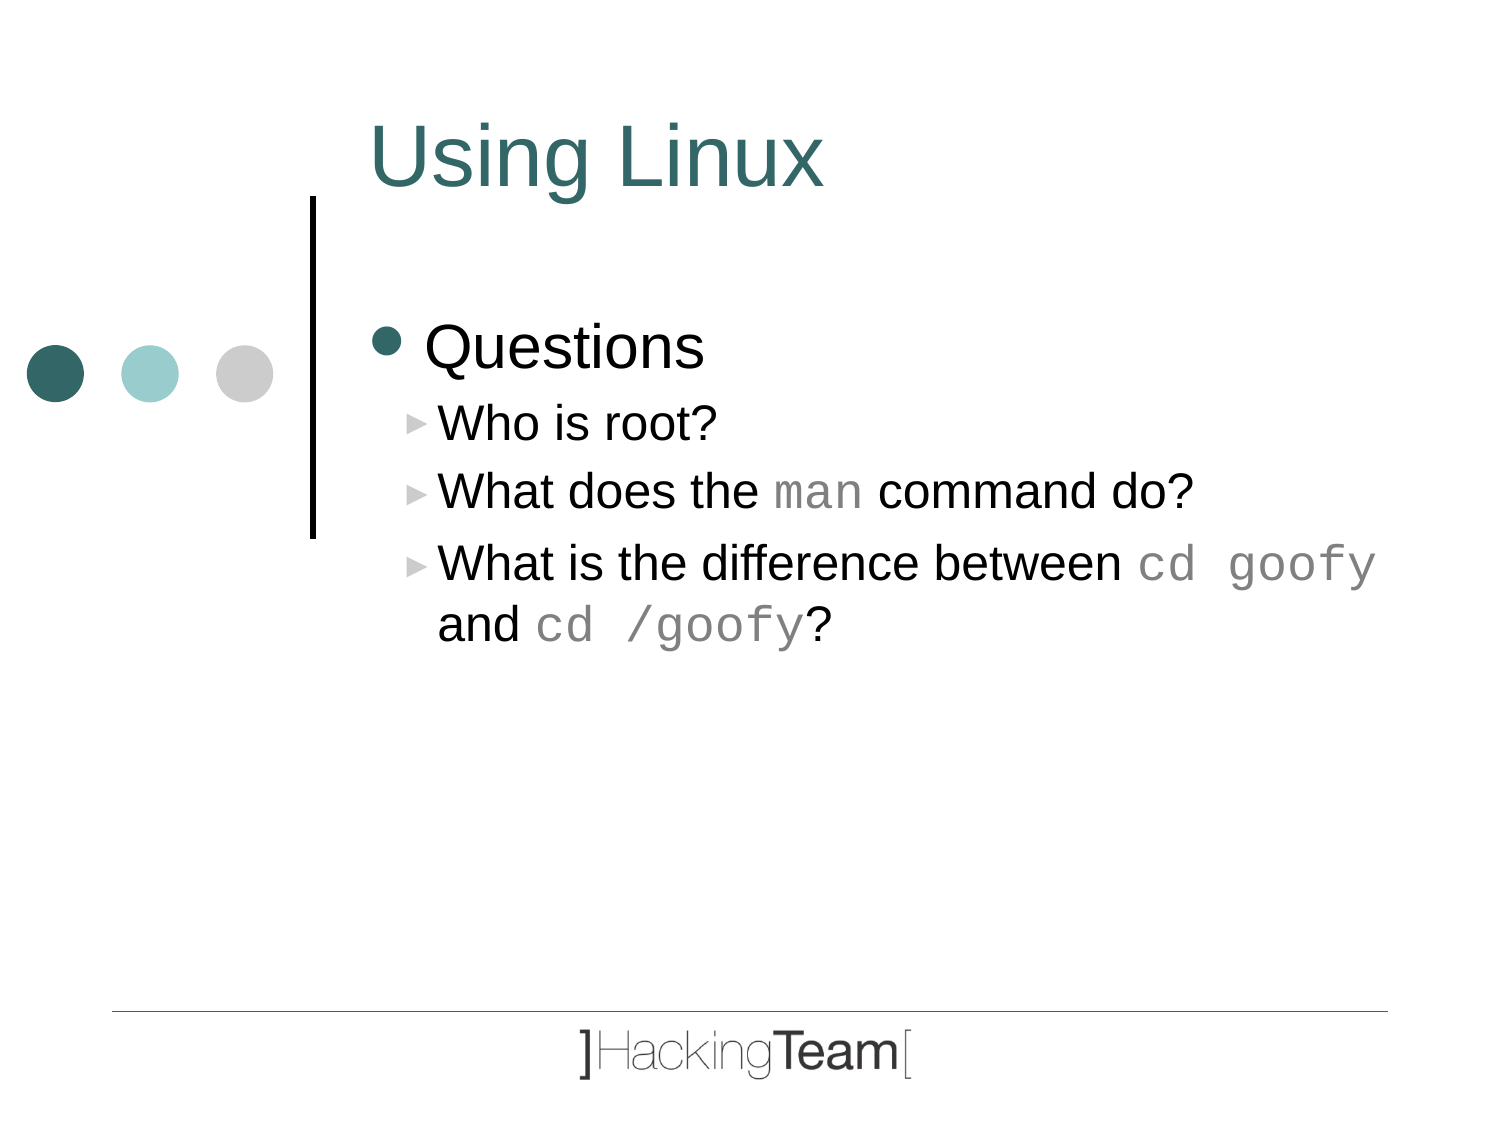

# Using Linux
Questions
Who is root?
What does the man command do?
What is the difference between cd goofy and cd /goofy?